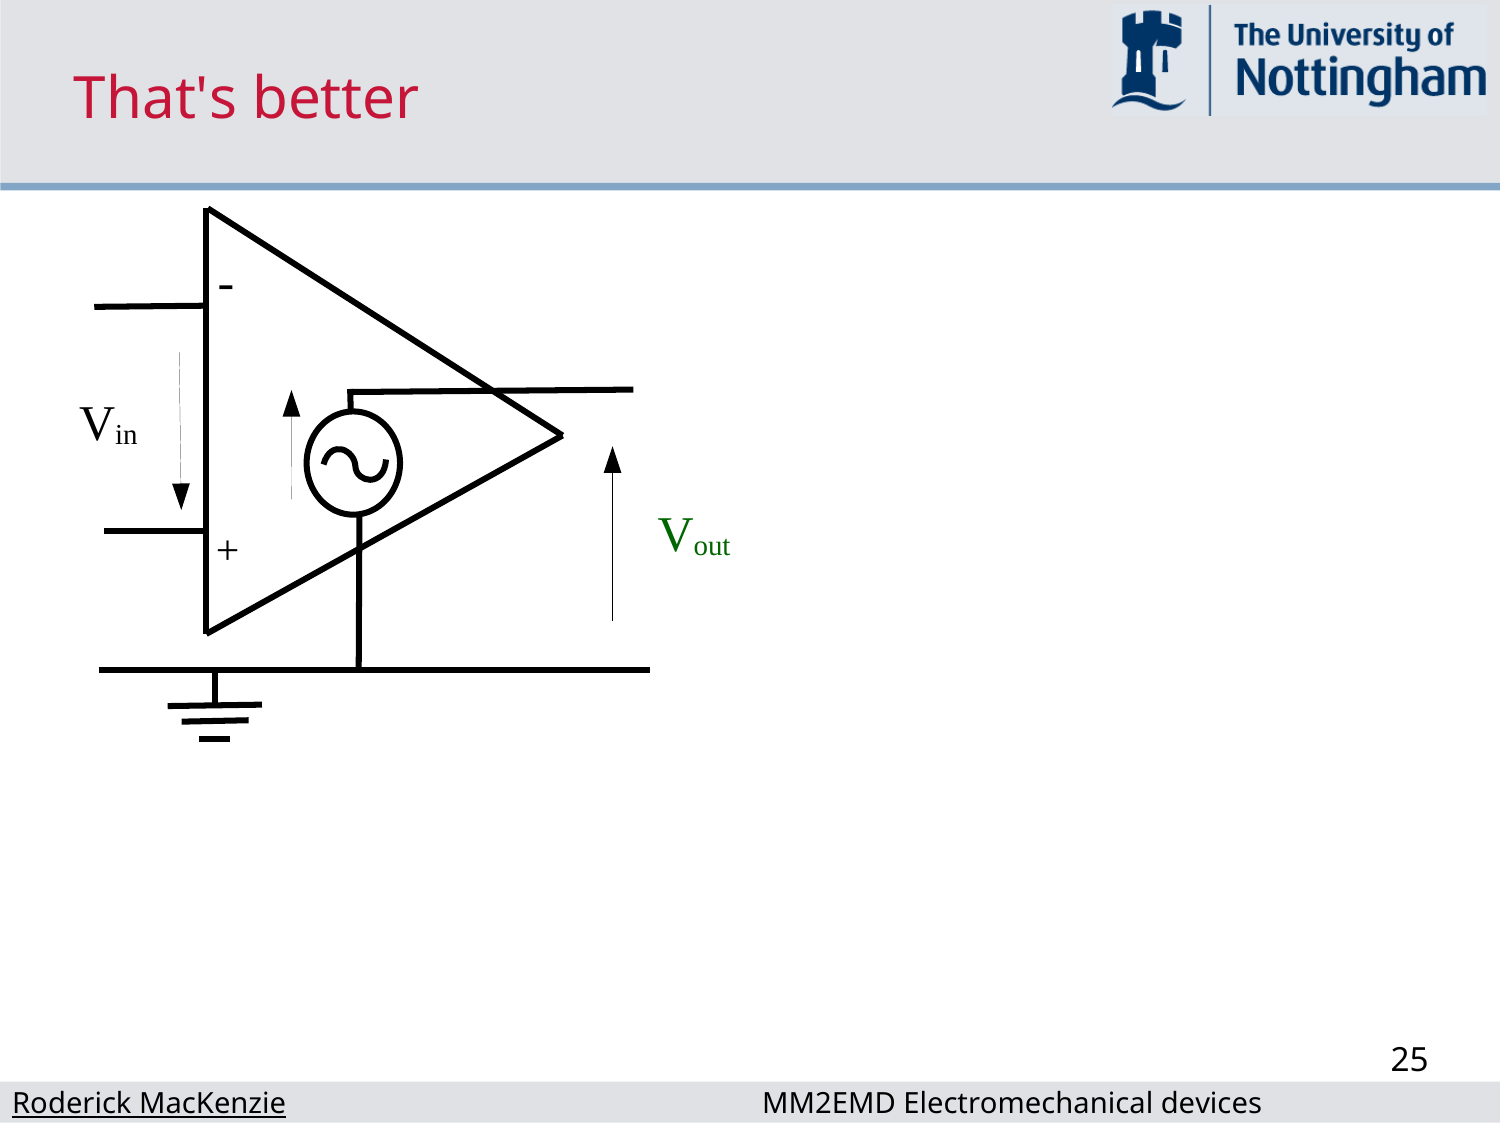

# That's better
-
Vin
Vout
+